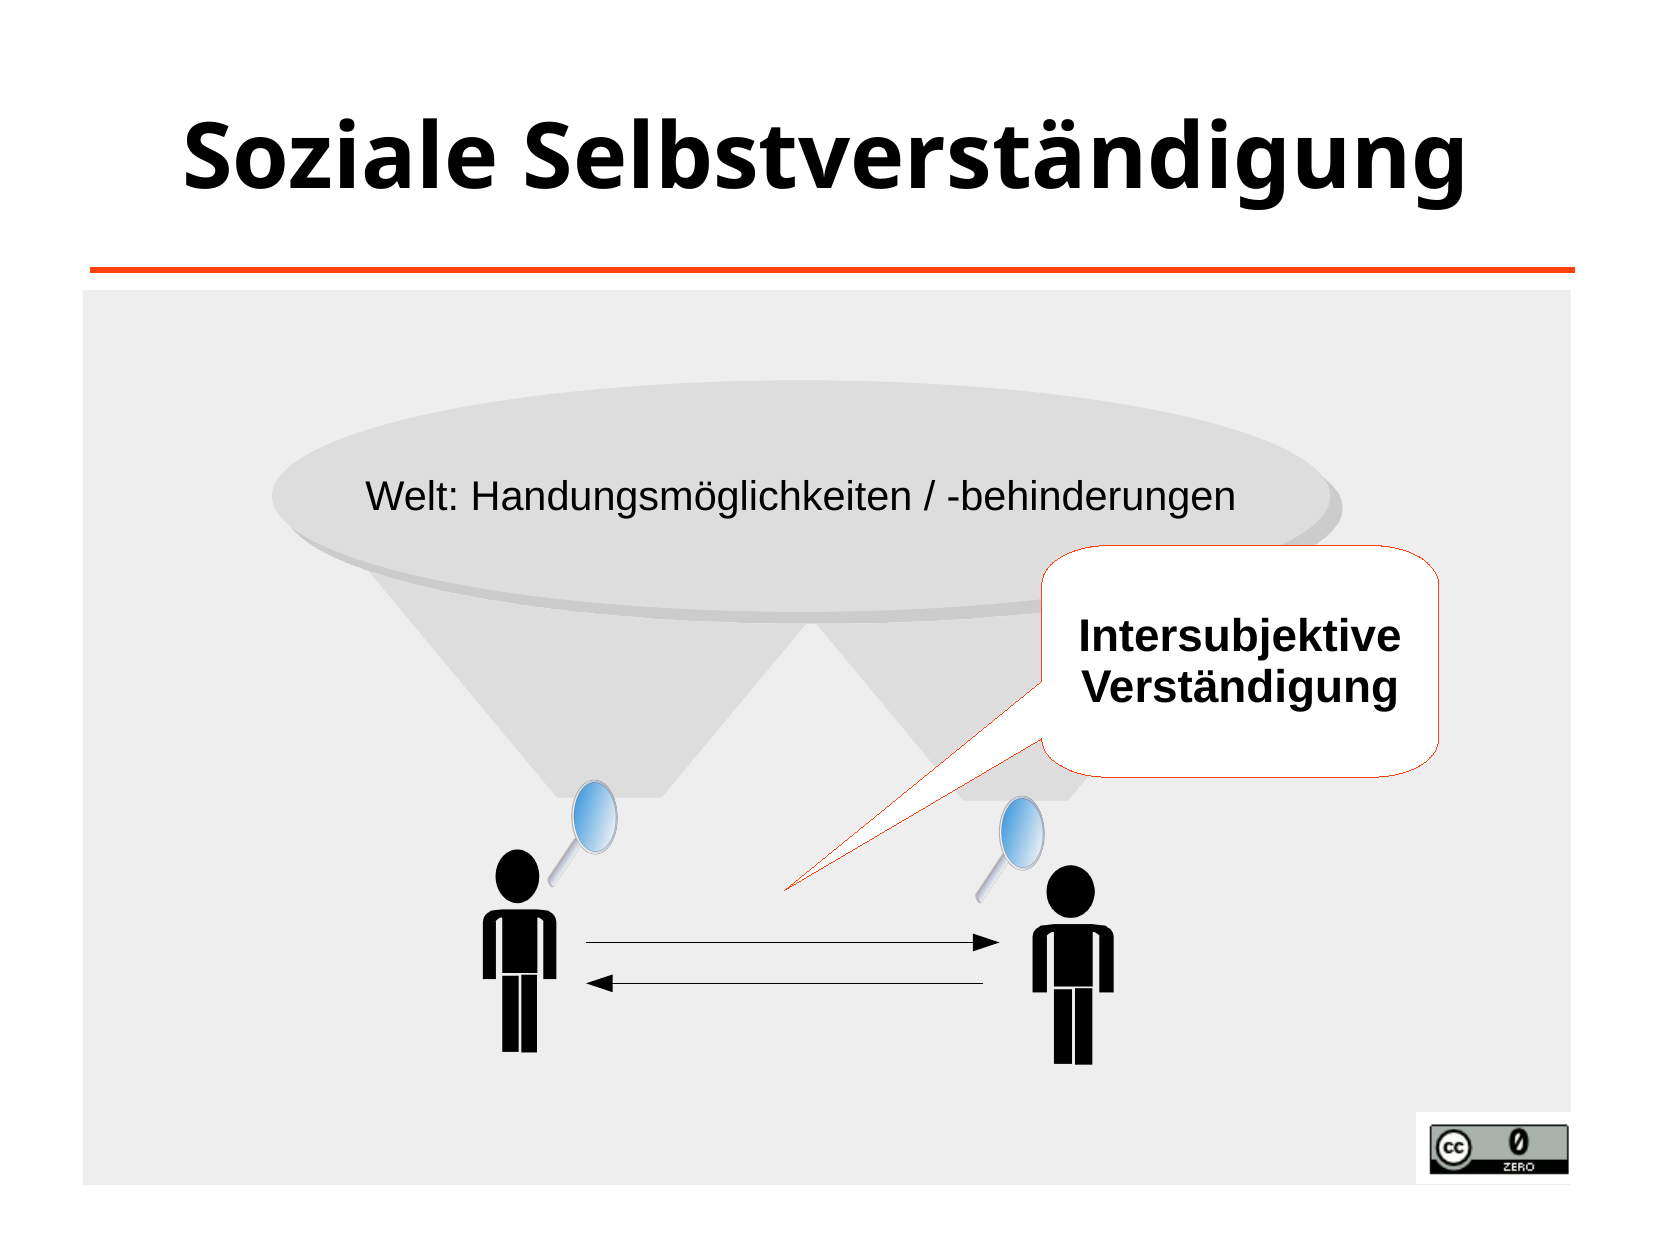

# Soziale Selbstverständigung
Welt: Handungsmöglichkeiten / -behinderungen
Intersubjektive
Verständigung